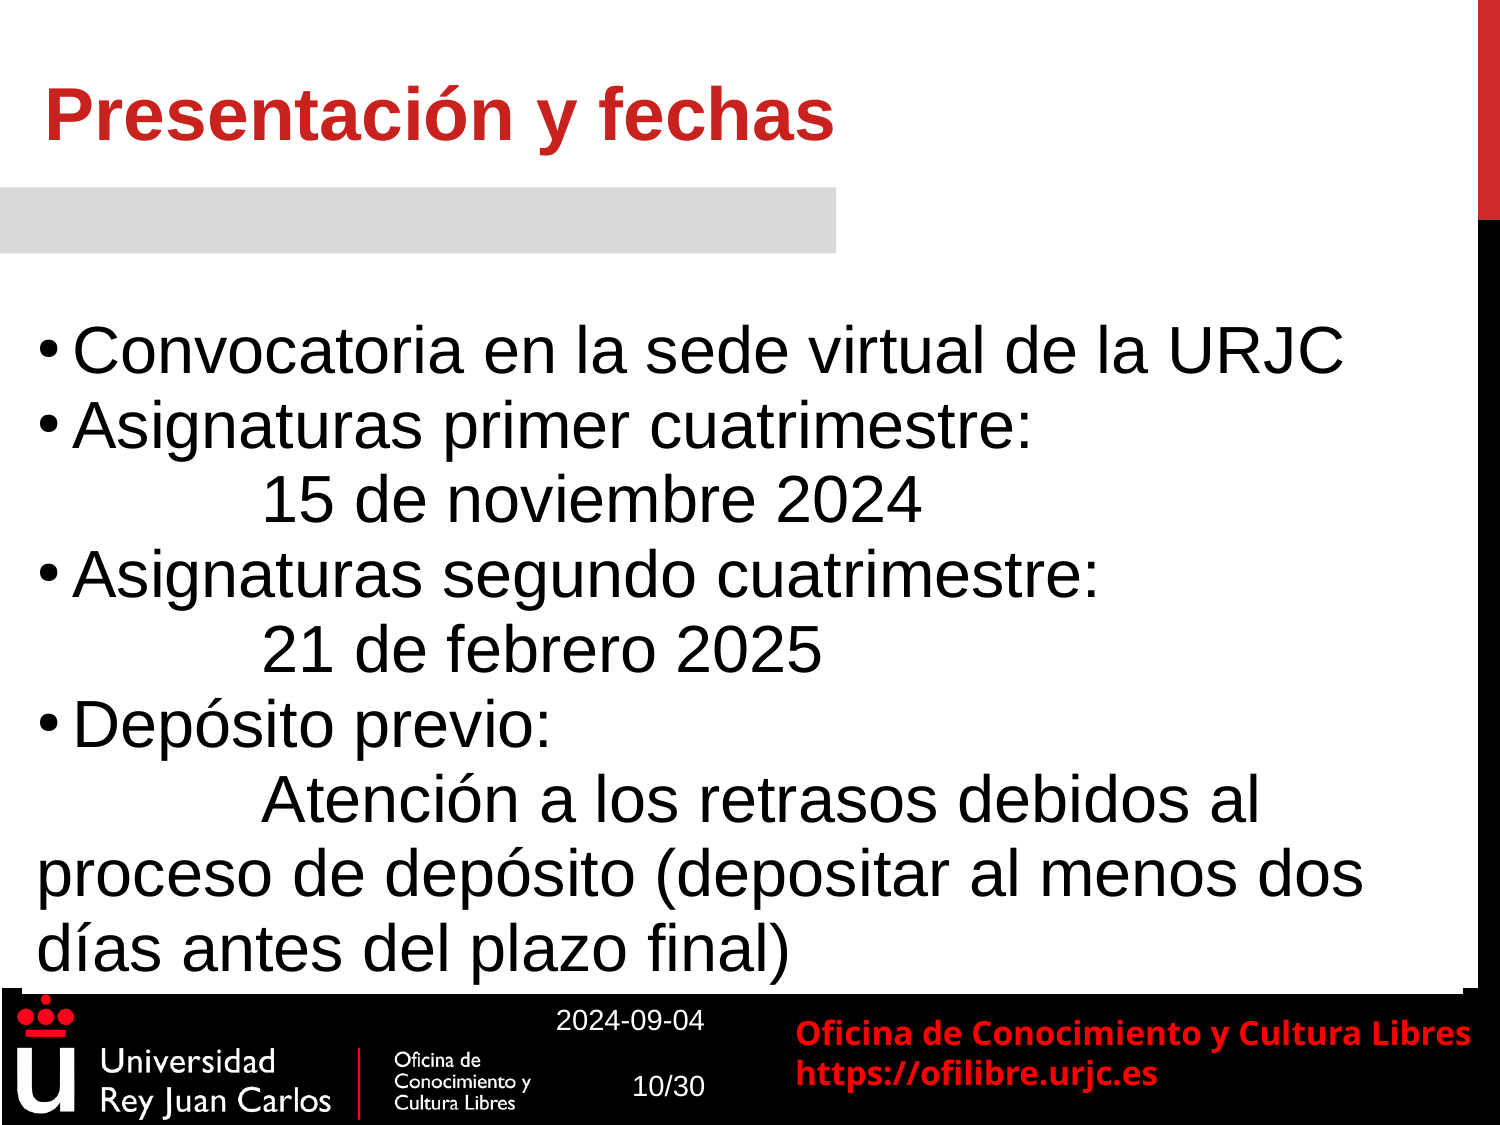

#
Presentación y fechas
Convocatoria en la sede virtual de la URJC
Asignaturas primer cuatrimestre:
			15 de noviembre 2024
Asignaturas segundo cuatrimestre:
			21 de febrero 2025
Depósito previo:
			Atención a los retrasos debidos al proceso de depósito (depositar al menos dos días antes del plazo final)